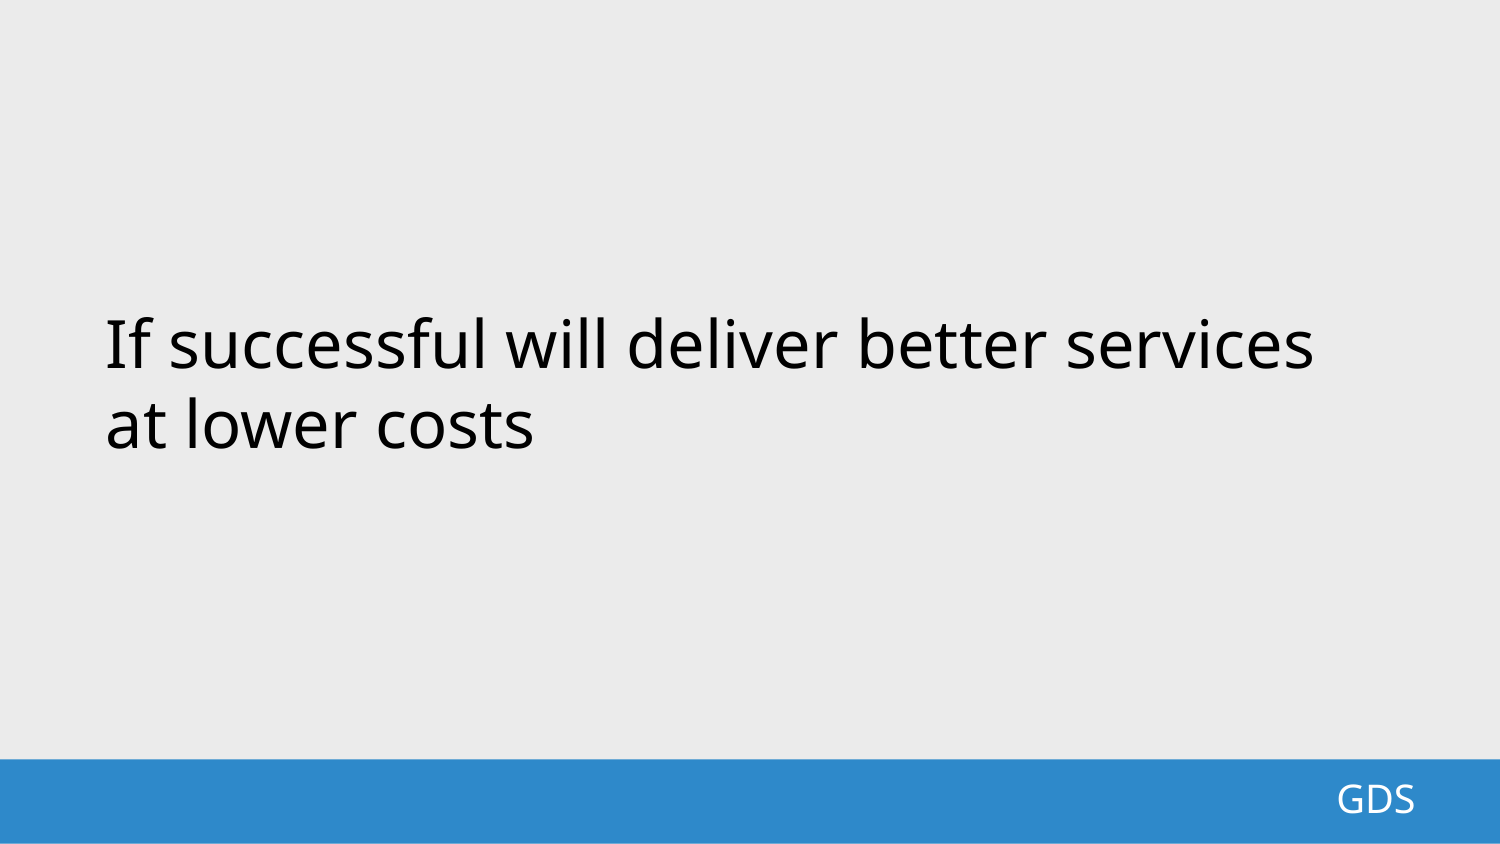

If successful will deliver better services
at lower costs